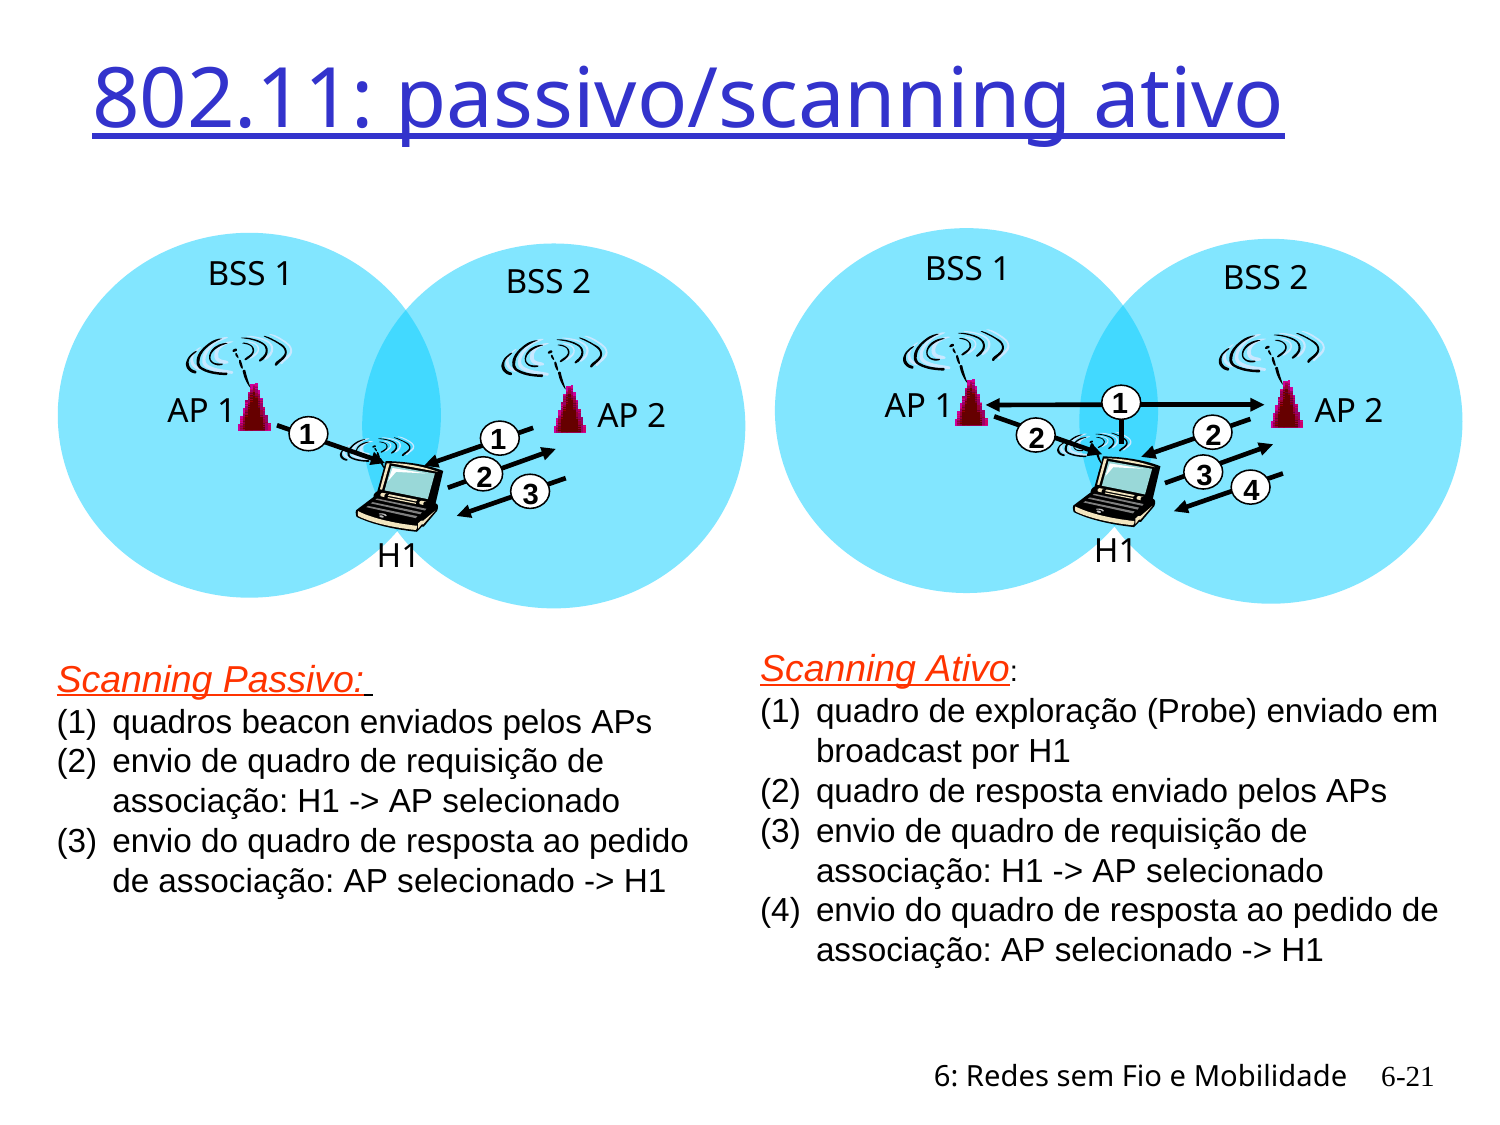

802.11: passivo/scanning ativo
BSS 1
BSS 1
BSS 2
BSS 2
AP 1
1
AP 1
AP 2
AP 2
1
2
2
1
3
2
4
3
H1
H1
Scanning Ativo:
quadro de exploração (Probe) enviado em broadcast por H1
quadro de resposta enviado pelos APs
envio de quadro de requisição de associação: H1 -> AP selecionado
envio do quadro de resposta ao pedido de associação: AP selecionado -> H1
Scanning Passivo:
quadros beacon enviados pelos APs
envio de quadro de requisição de associação: H1 -> AP selecionado
envio do quadro de resposta ao pedido de associação: AP selecionado -> H1
6: Redes sem Fio e Mobilidade